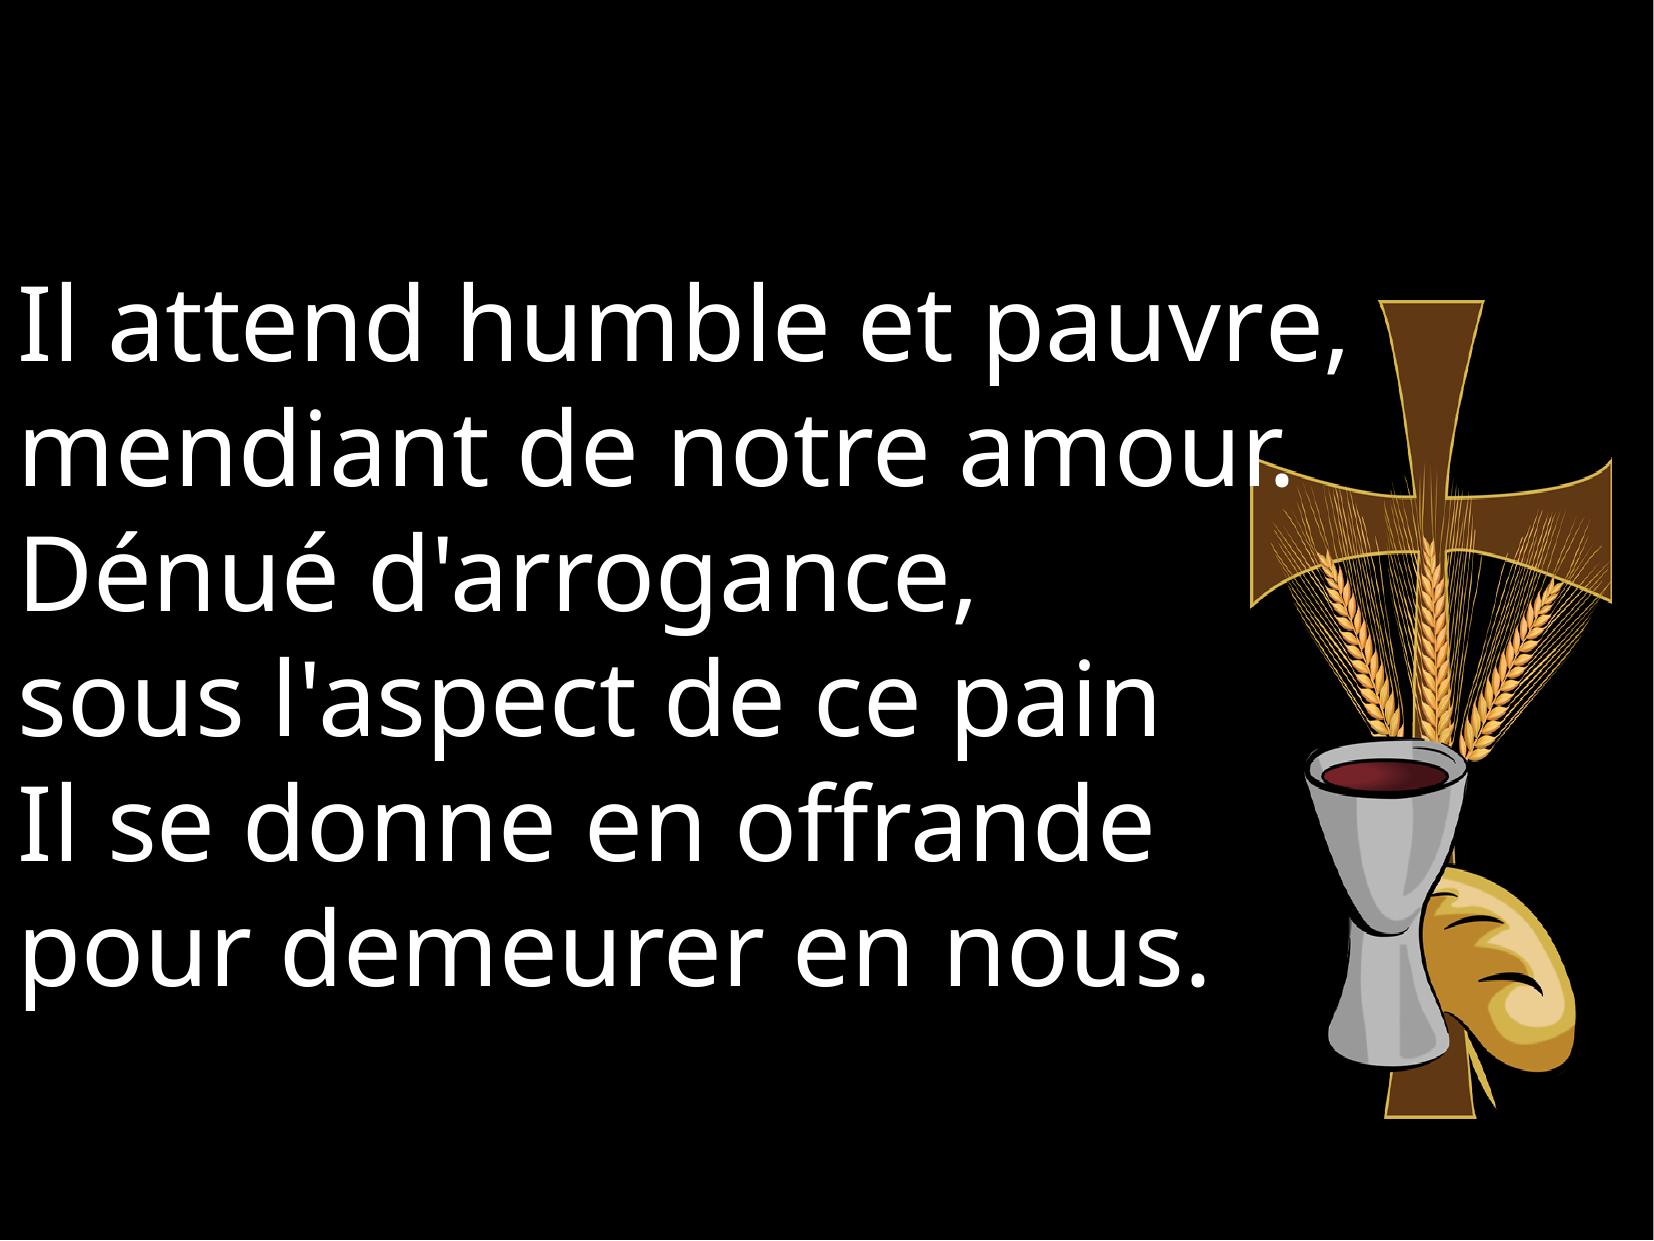

# Il frappe à notre porte
le Seigneur Tout-Puissant,
Il attend humble et pauvre, mendiant de notre amour.
Dénué d'arrogance,
sous l'aspect de ce pain
Il se donne en offrande
pour demeurer en nous.